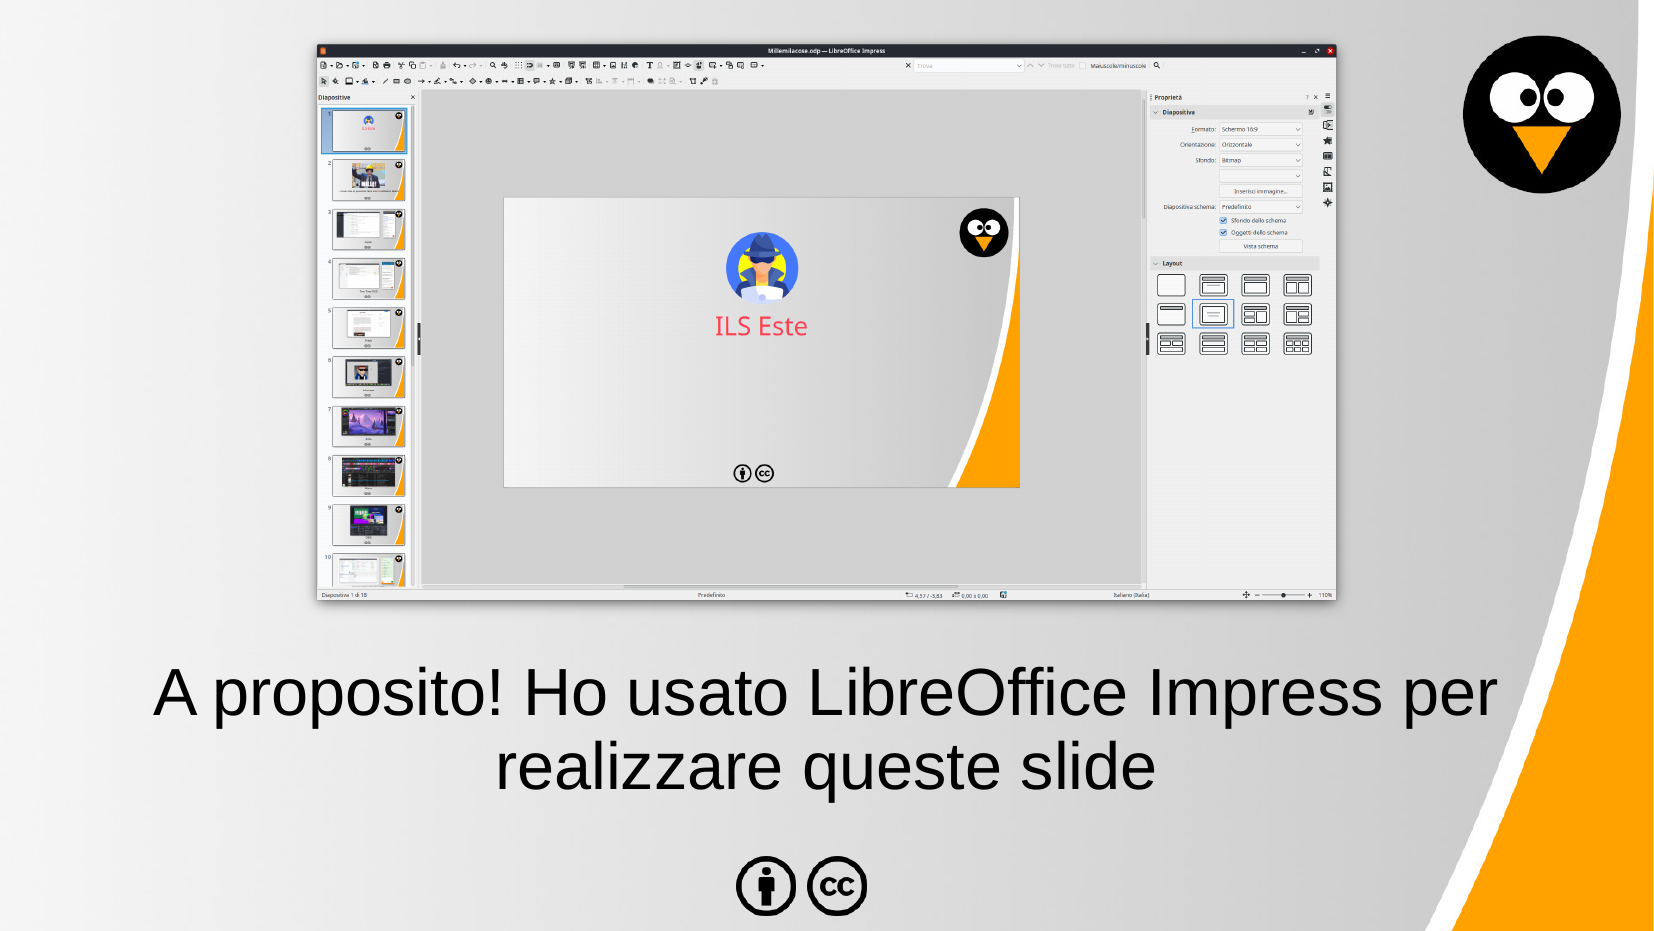

# A proposito! Ho usato LibreOffice Impress per realizzare queste slide